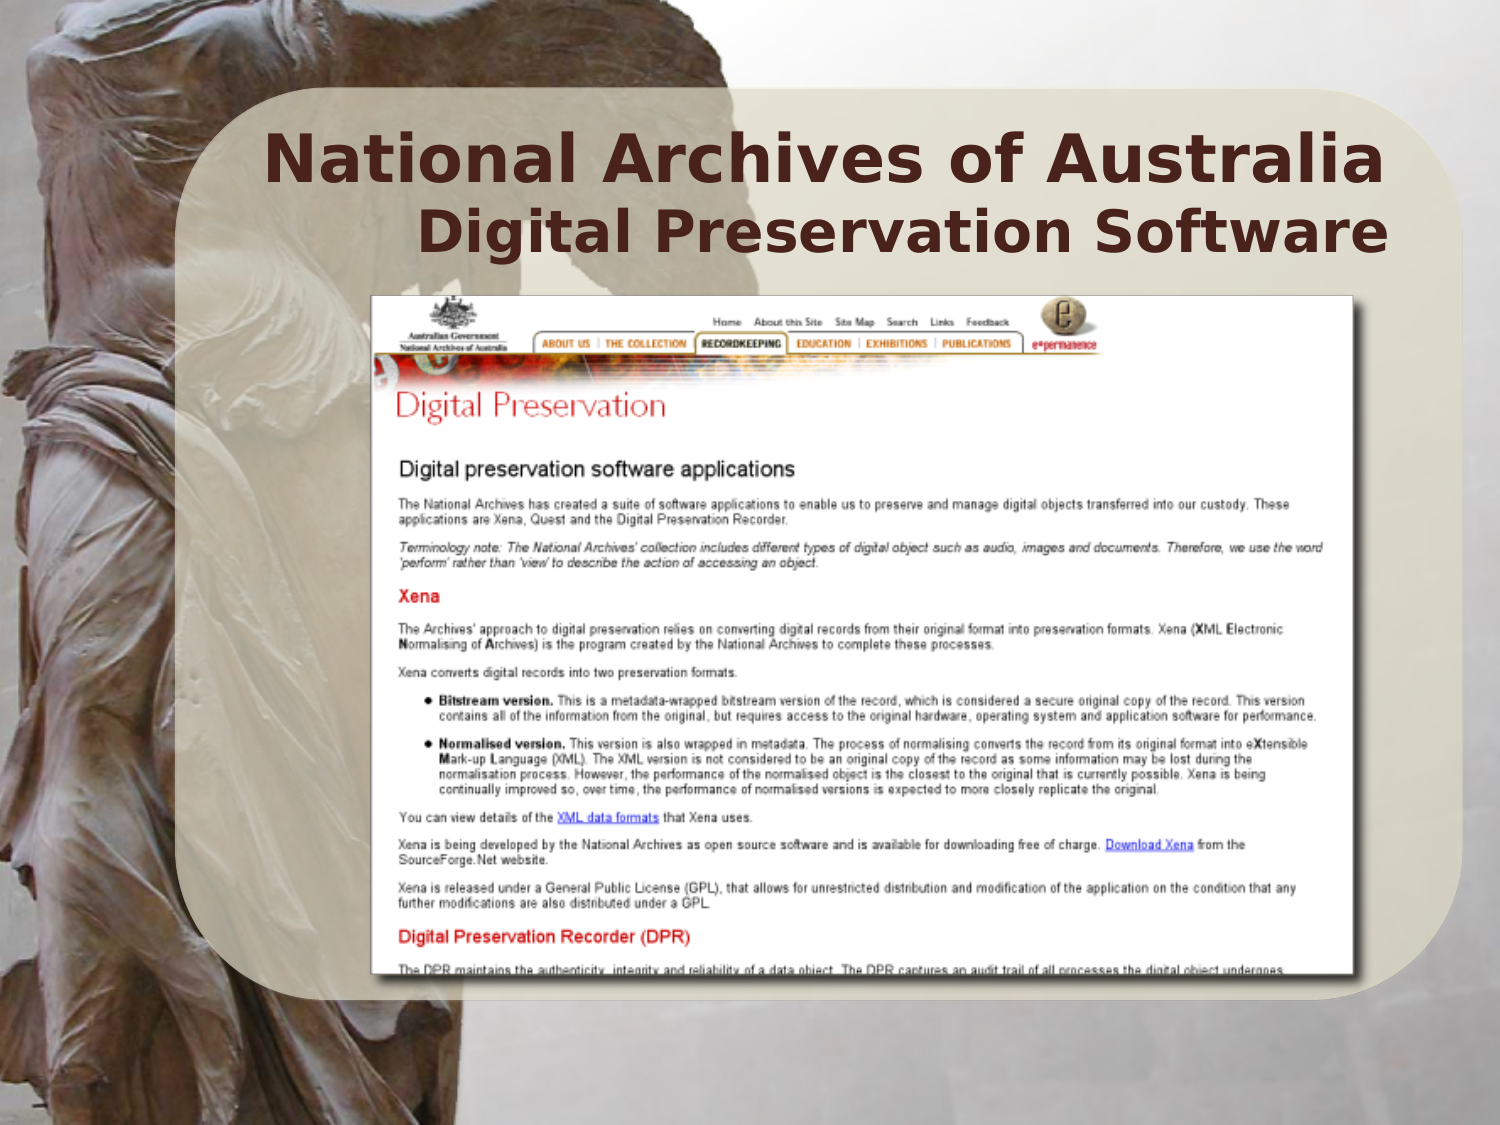

# National Archives of Australia Digital Preservation Software